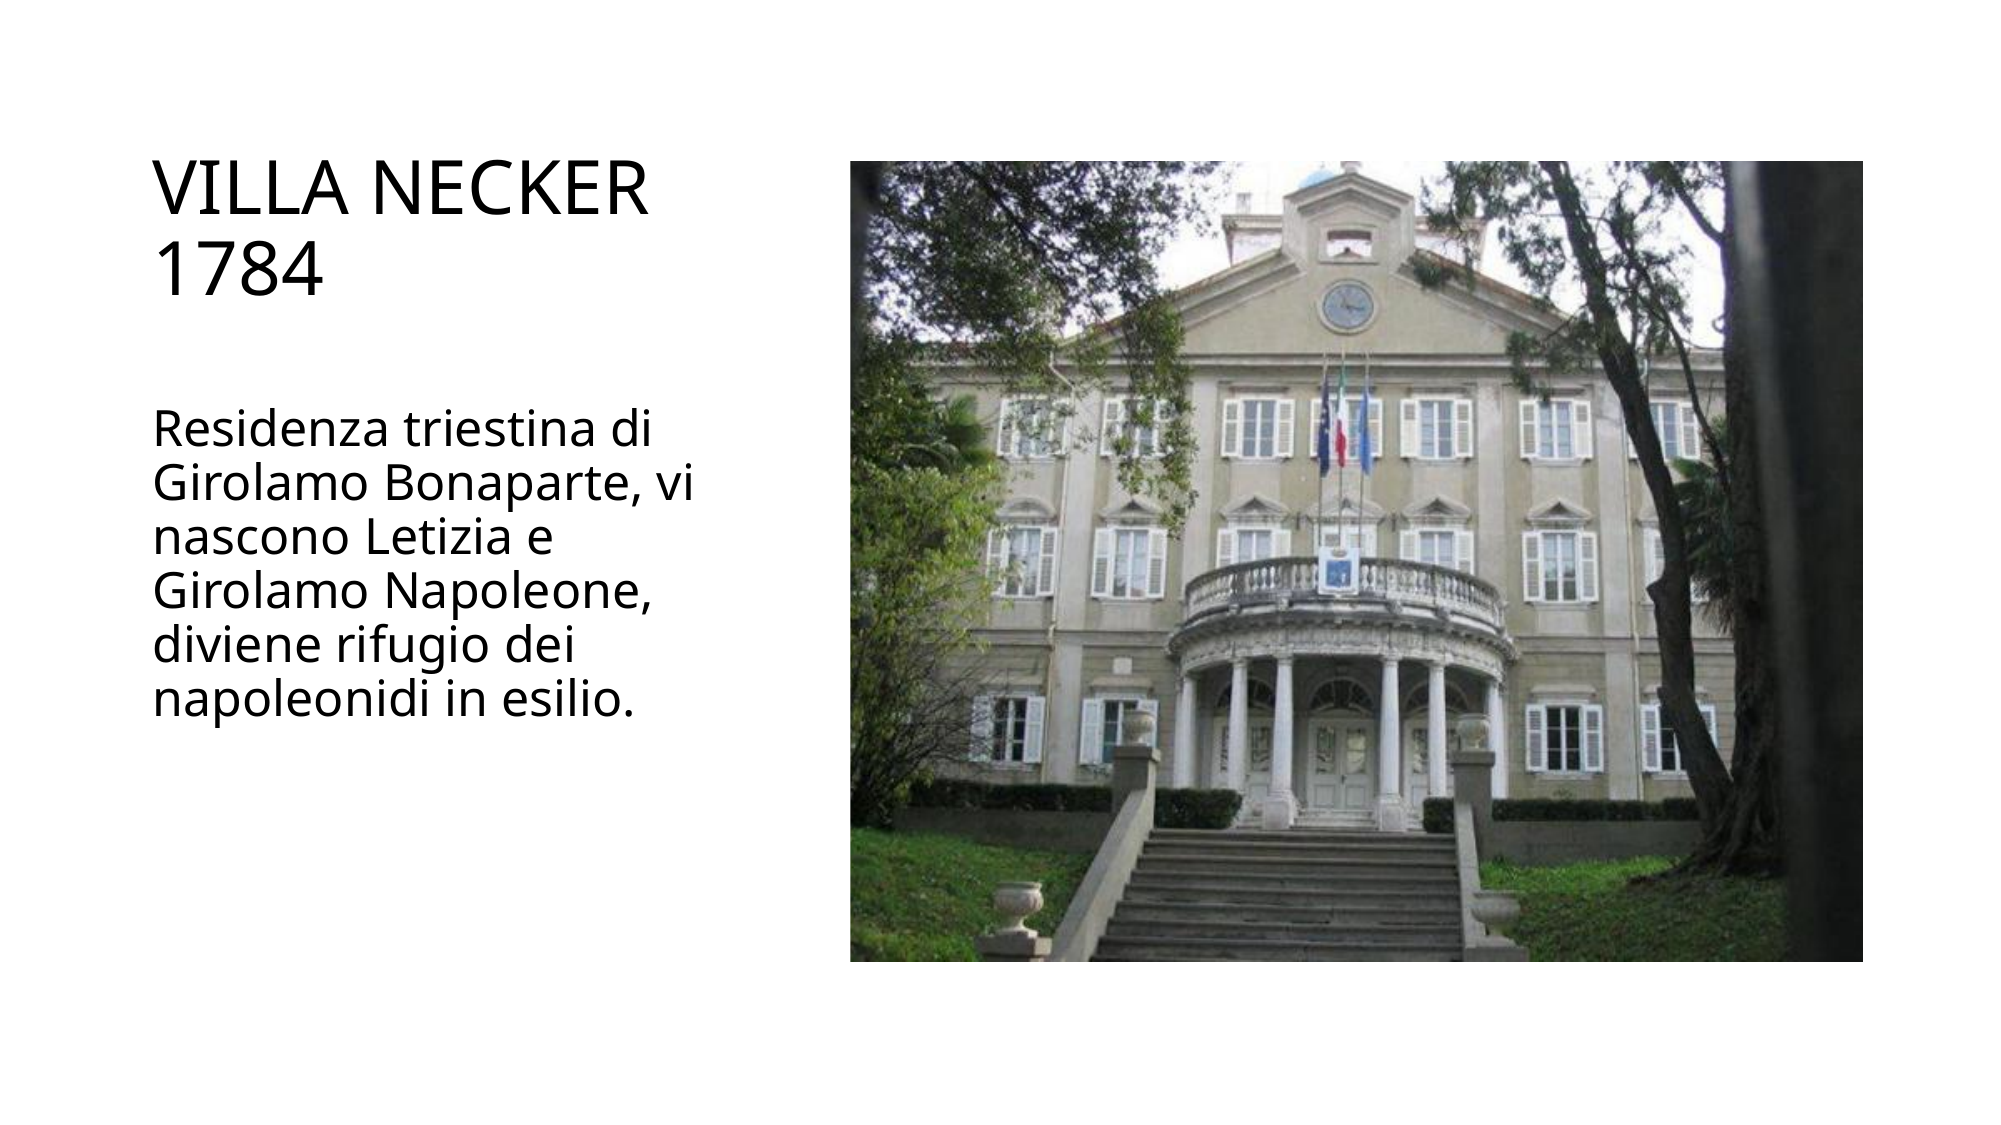

# VILLA NECKER 1784
Residenza triestina di Girolamo Bonaparte, vi nascono Letizia e Girolamo Napoleone, diviene rifugio dei napoleonidi in esilio.